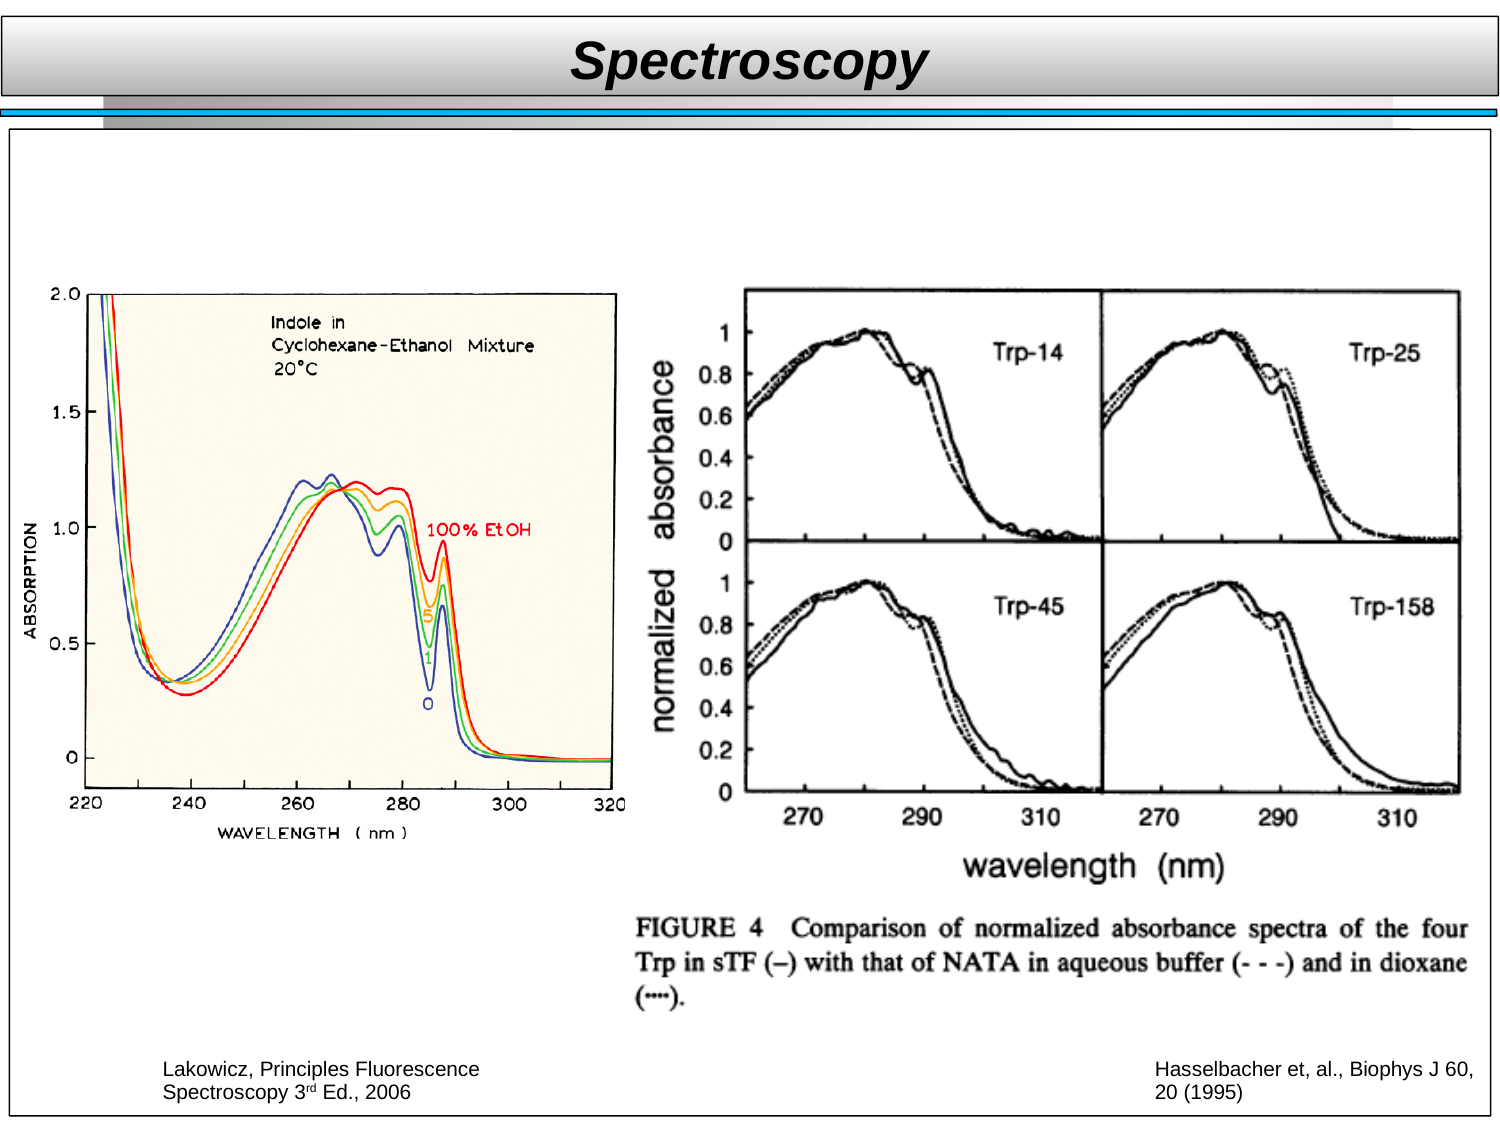

Spectroscopy
Hasselbacher et, al., Biophys J 60, 20 (1995)
Lakowicz, Principles Fluorescence Spectroscopy 3rd Ed., 2006